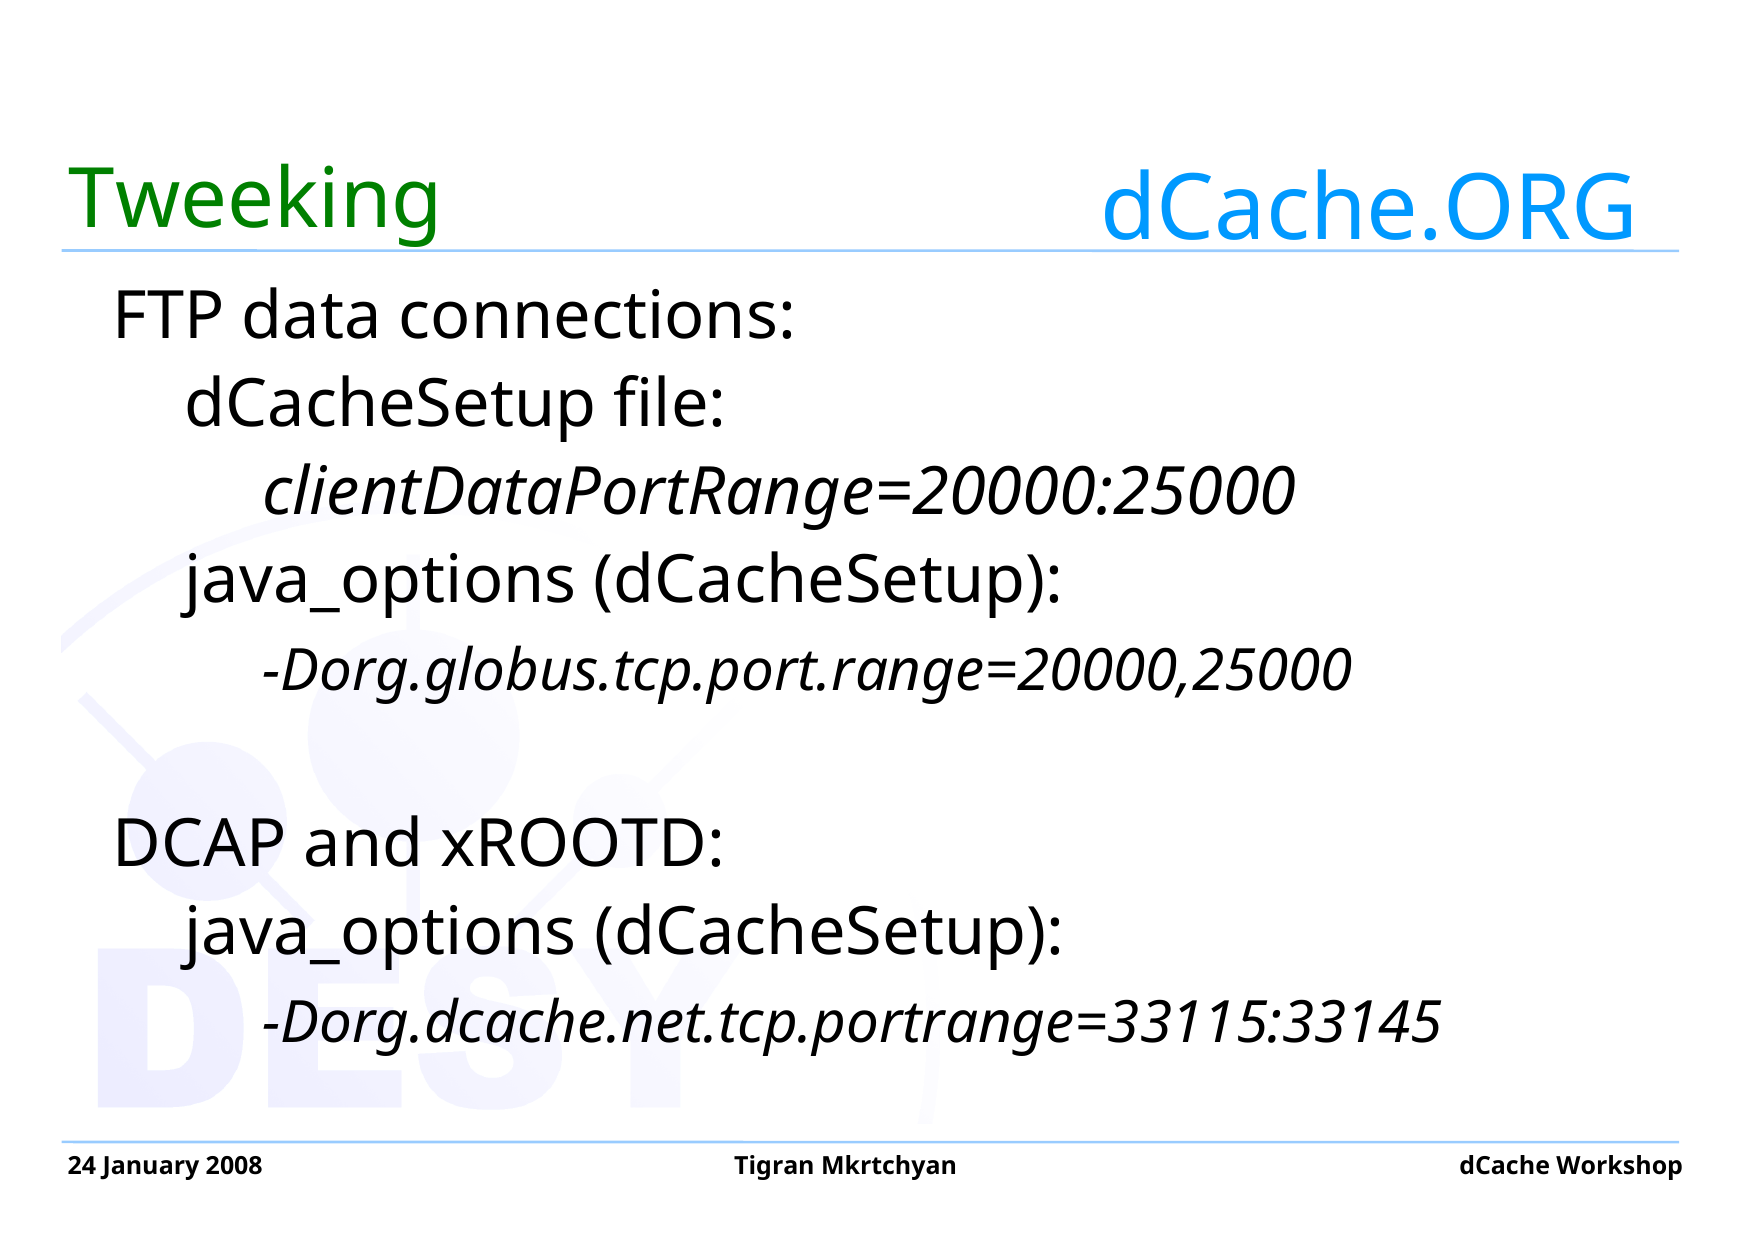

Tweeking
FTP data connections:
	dCacheSetup file:
			clientDataPortRange=20000:25000
	java_options (dCacheSetup):
			-Dorg.globus.tcp.port.range=20000,25000
DCAP and xROOTD:
	java_options (dCacheSetup):
			-Dorg.dcache.net.tcp.portrange=33115:33145